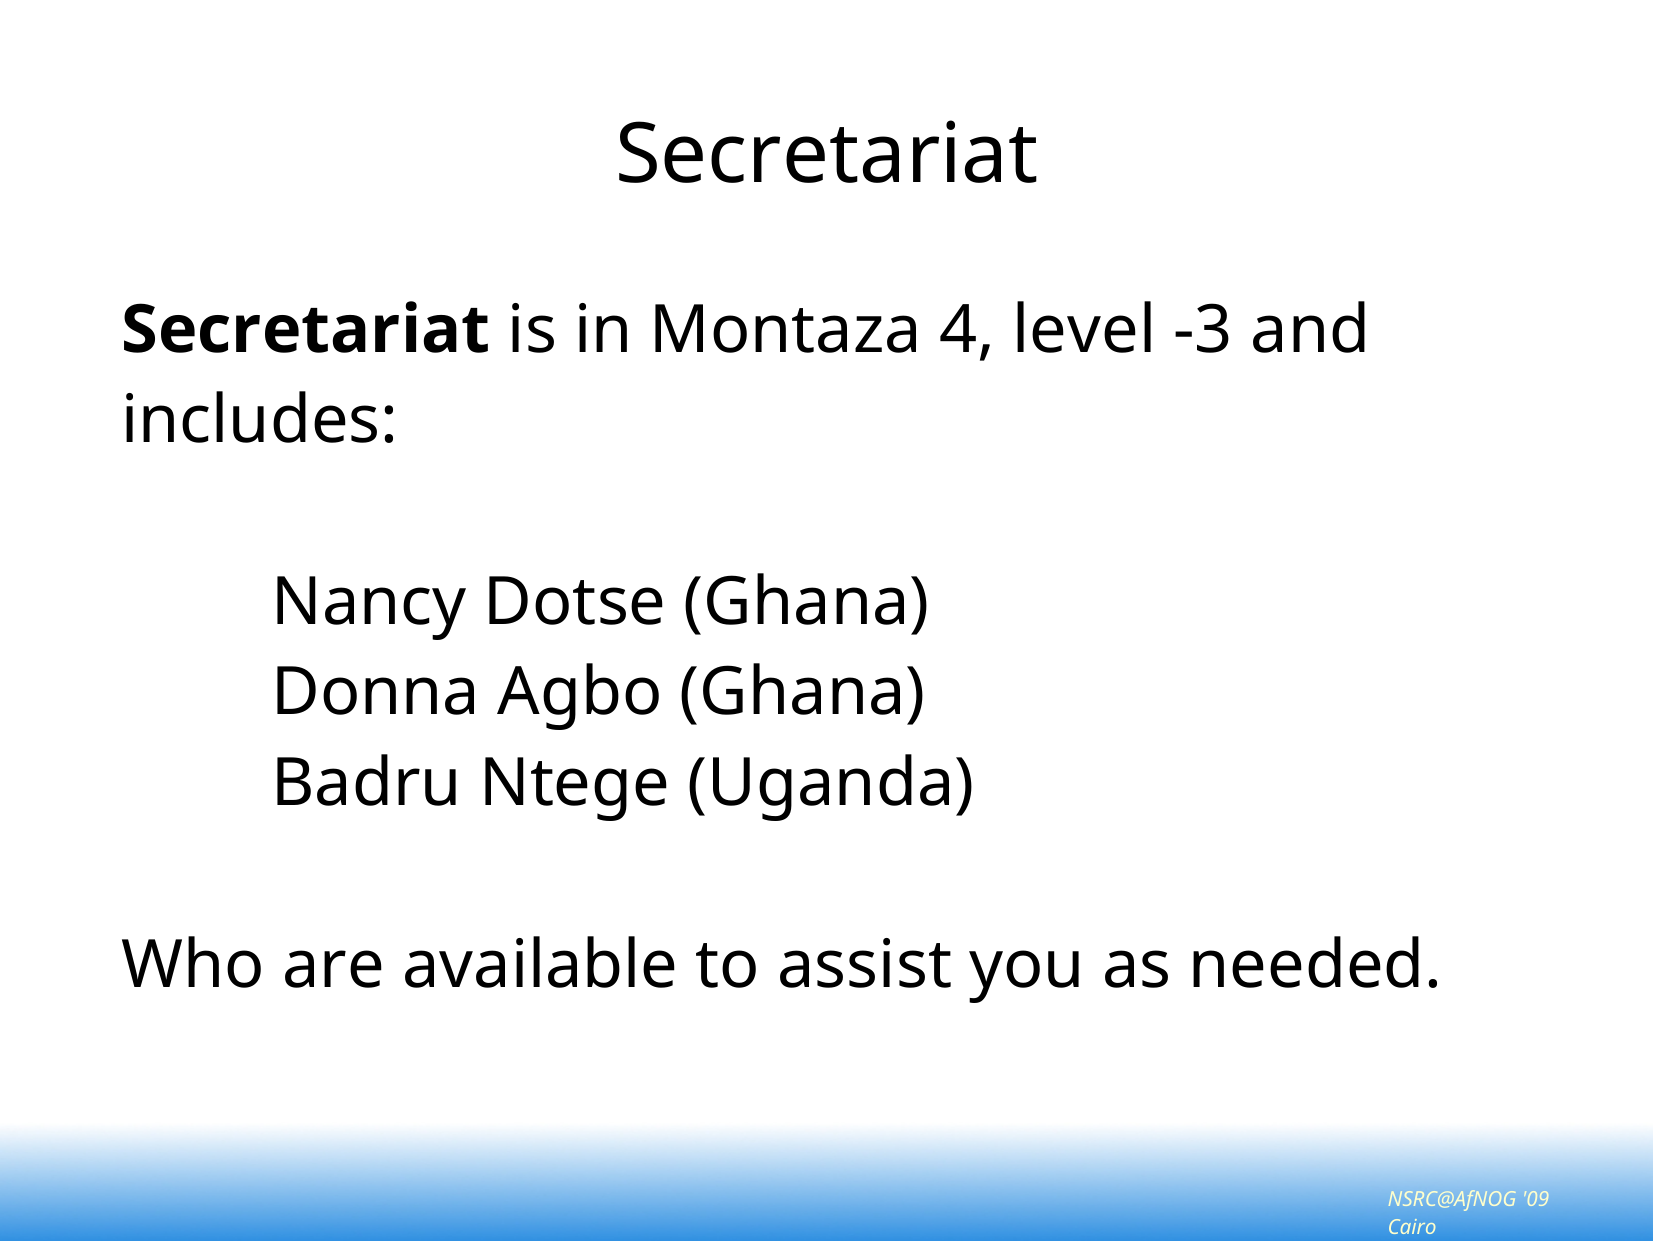

# Secretariat
Secretariat is in Montaza 4, level -3 and includes:
 		Nancy Dotse (Ghana)
 		Donna Agbo (Ghana)
 		Badru Ntege (Uganda)
Who are available to assist you as needed.